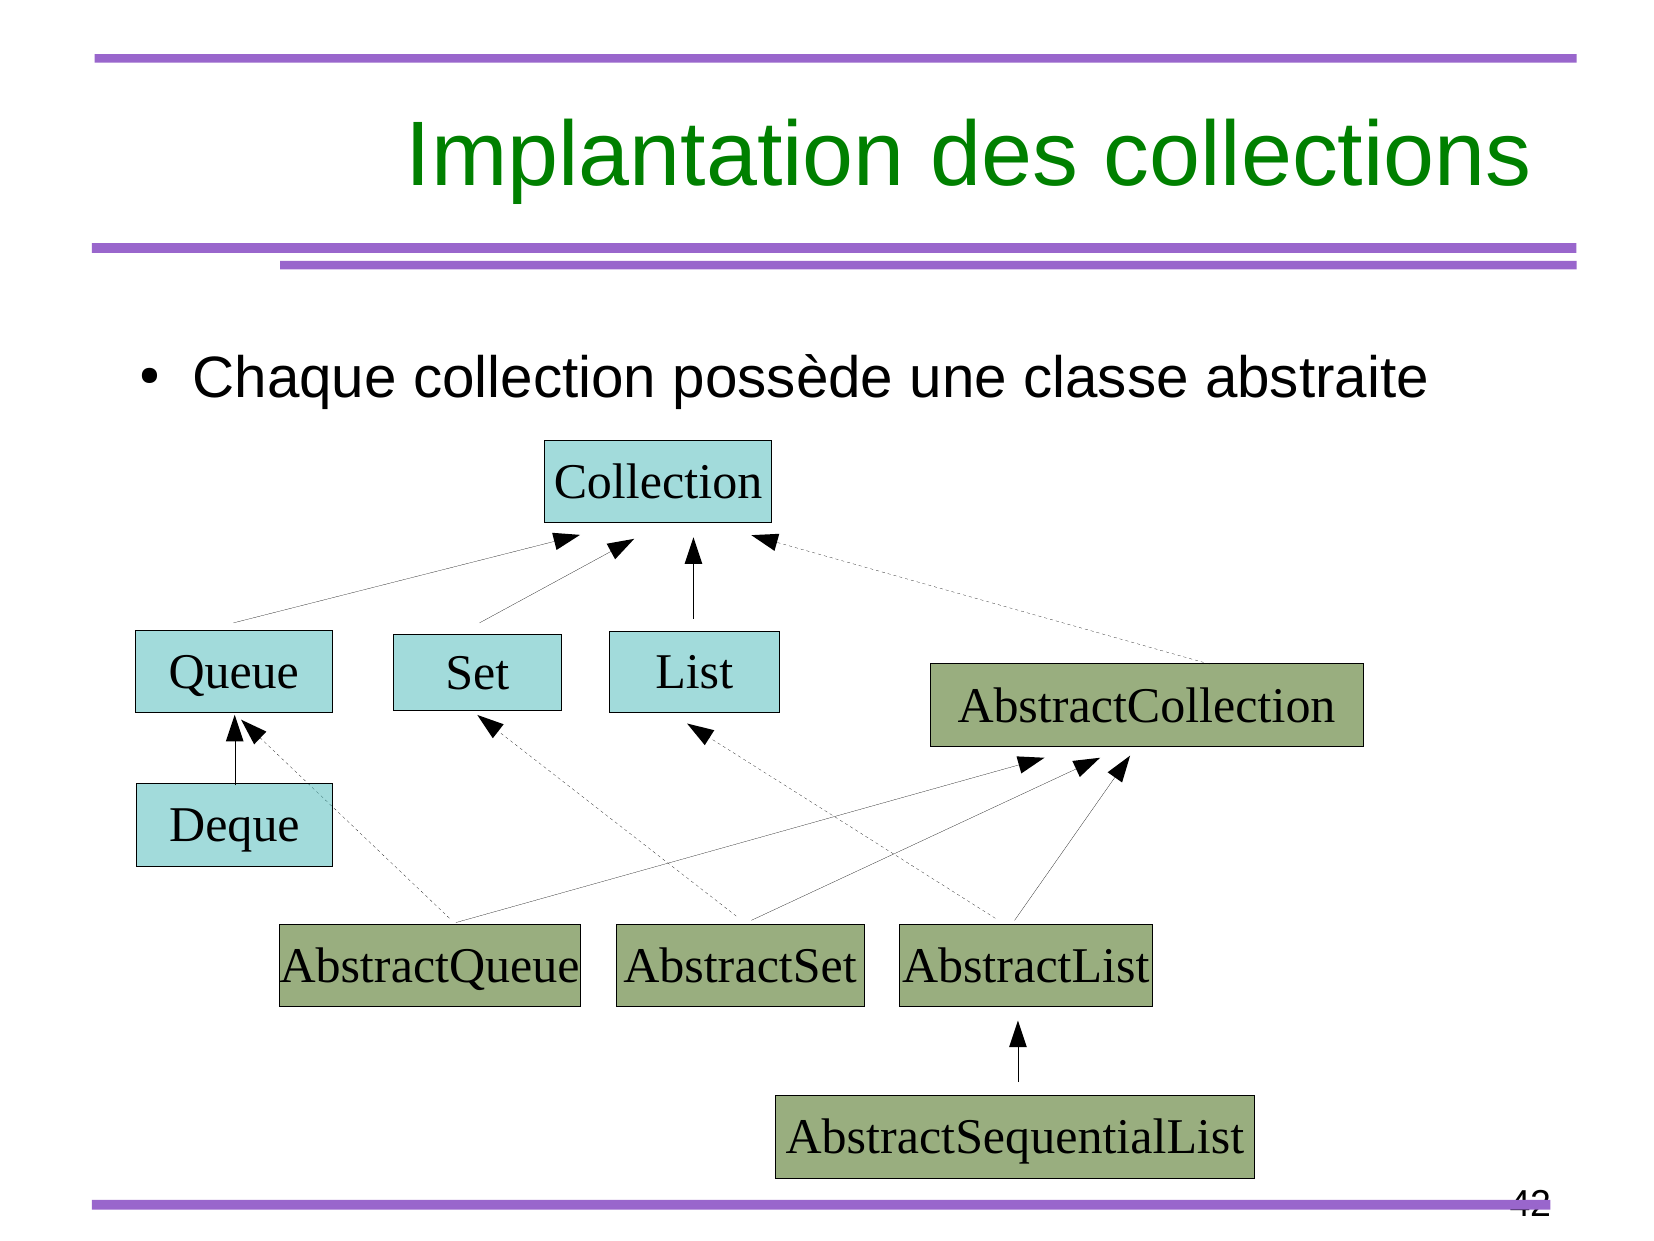

# Implantation des collections
Chaque collection possède une classe abstraite
Collection
Queue
List
Set
AbstractCollection
Deque
AbstractSet
AbstractList
AbstractQueue
AbstractSequentialList